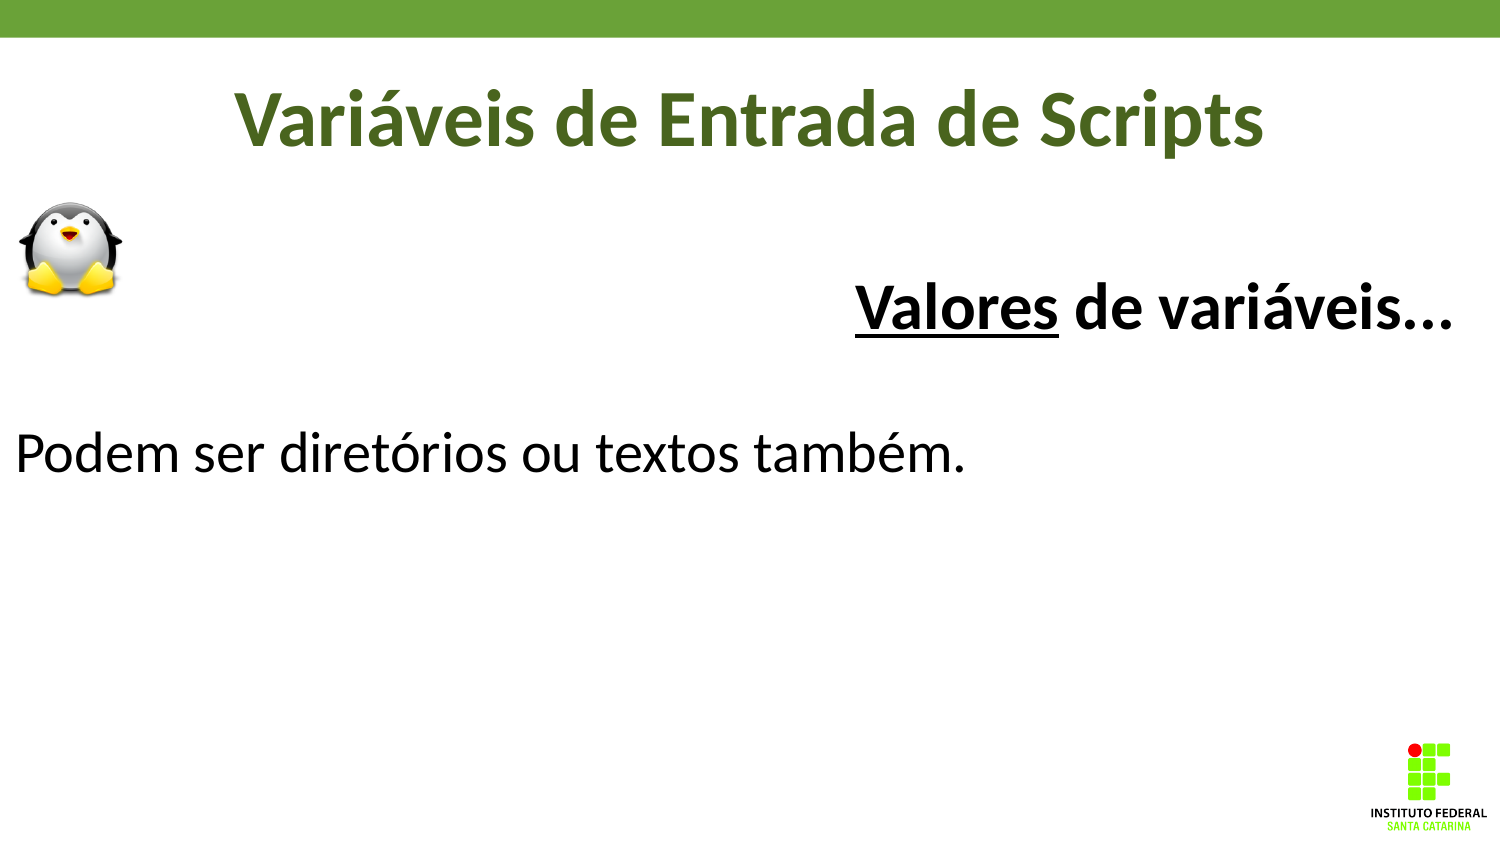

# Variáveis de Entrada de Scripts
Valores de variáveis...
Podem ser diretórios ou textos também.